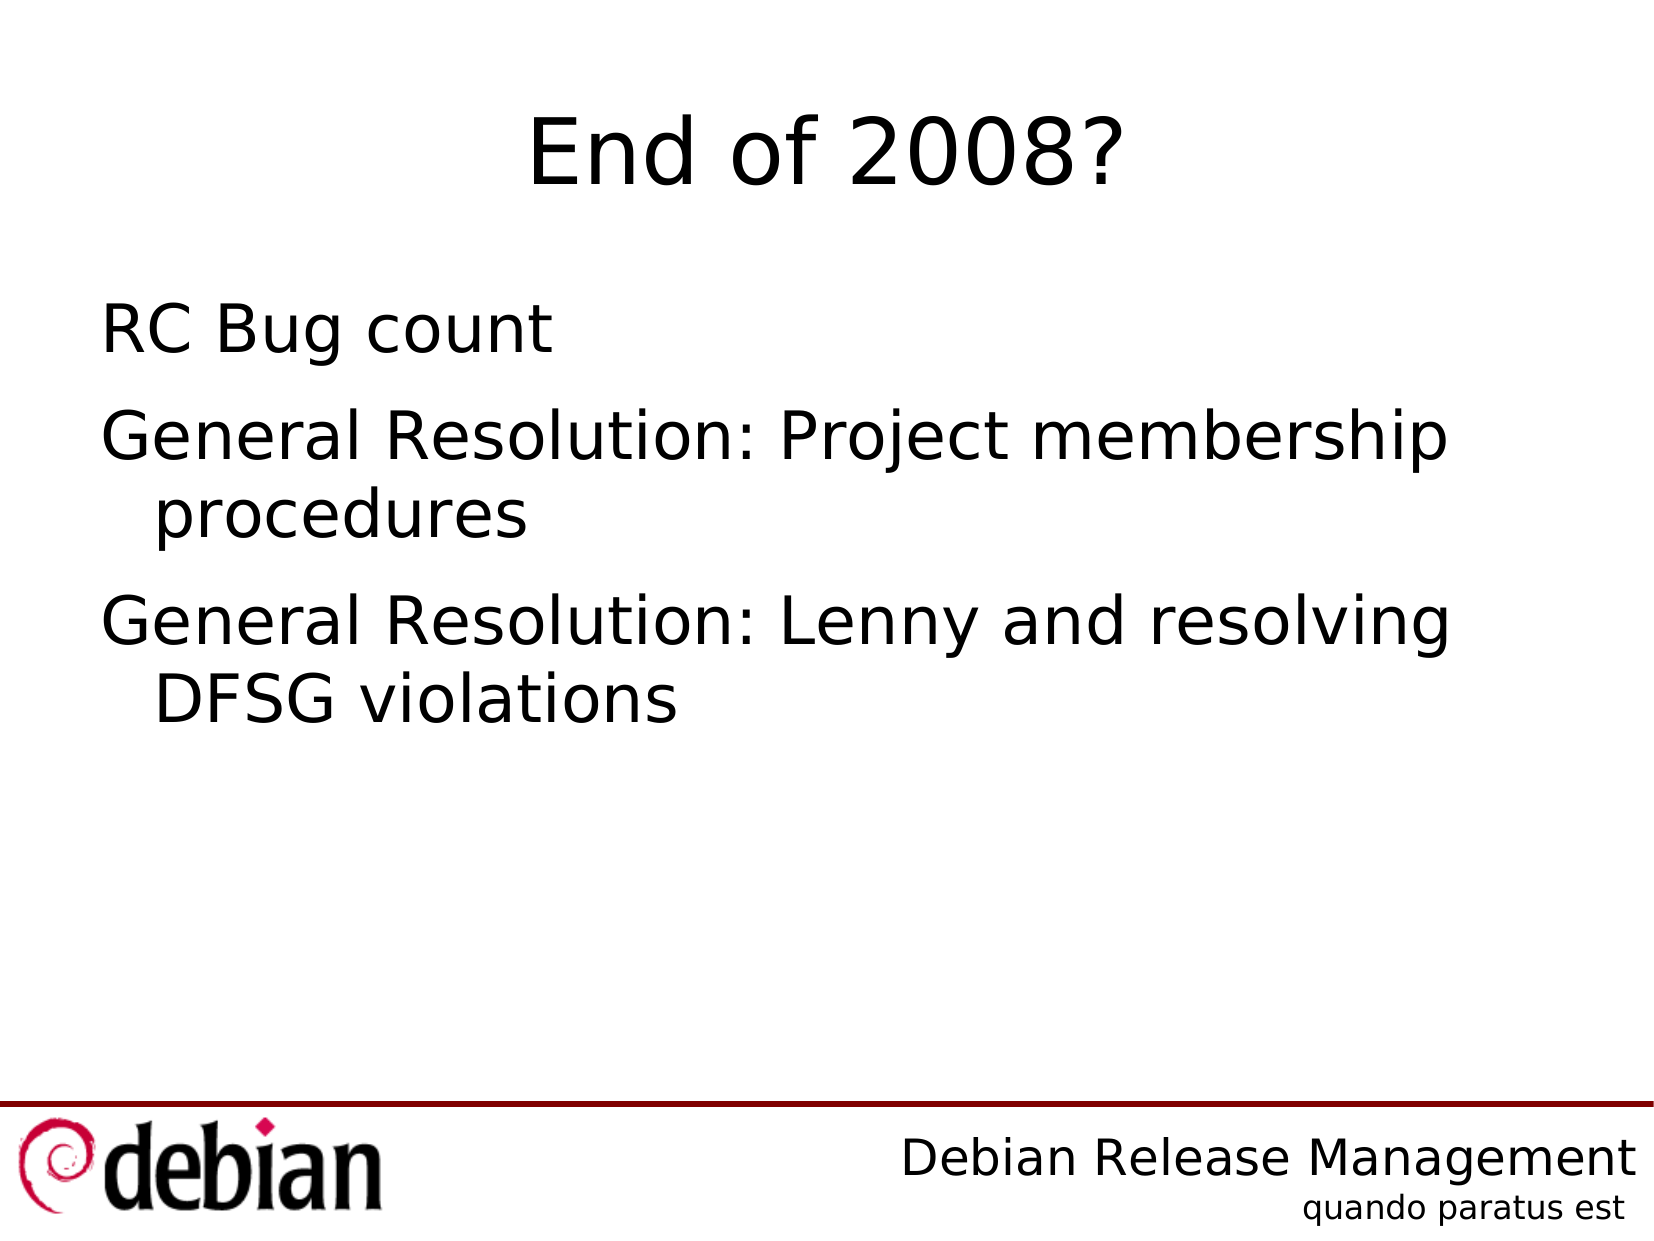

# End of 2008?
RC Bug count
General Resolution: Project membership procedures
General Resolution: Lenny and resolving DFSG violations